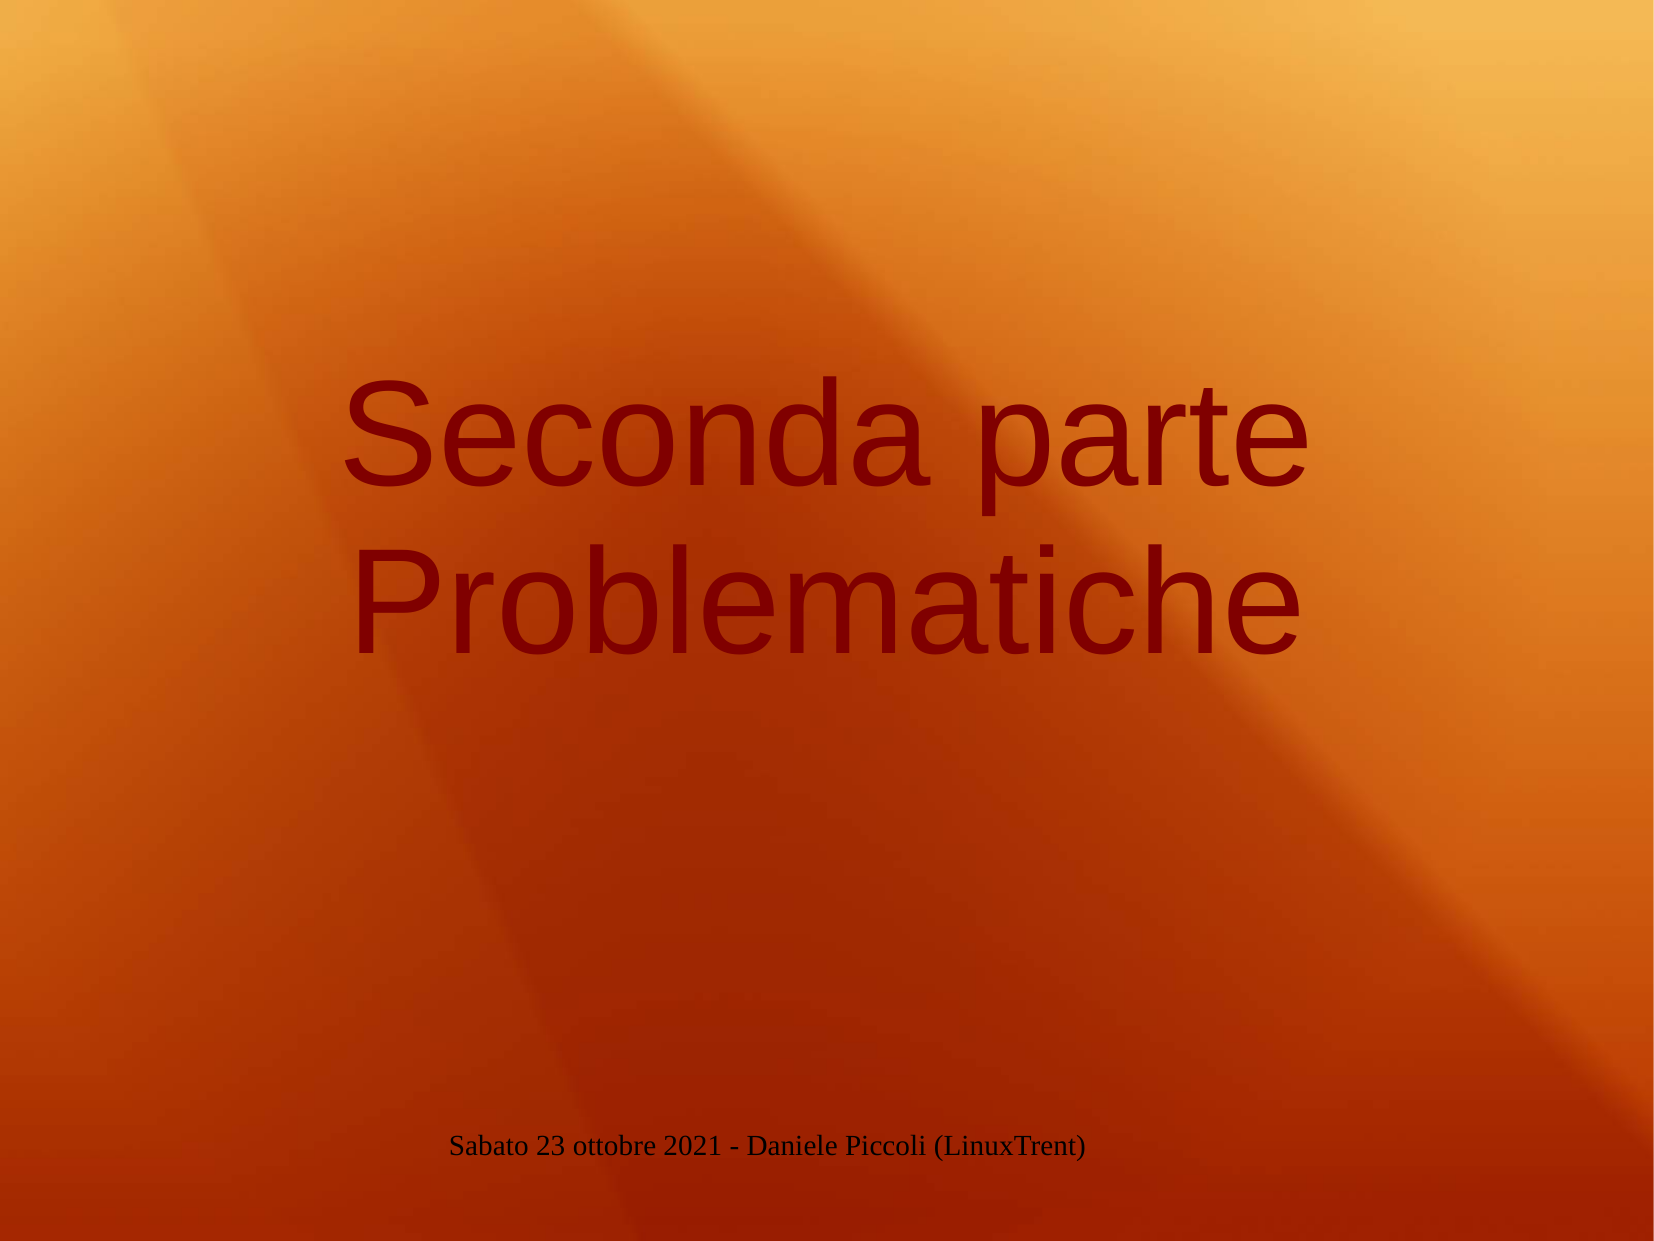

# Seconda parte Problematiche
Sabato 23 ottobre 2021 - Daniele Piccoli (LinuxTrent)